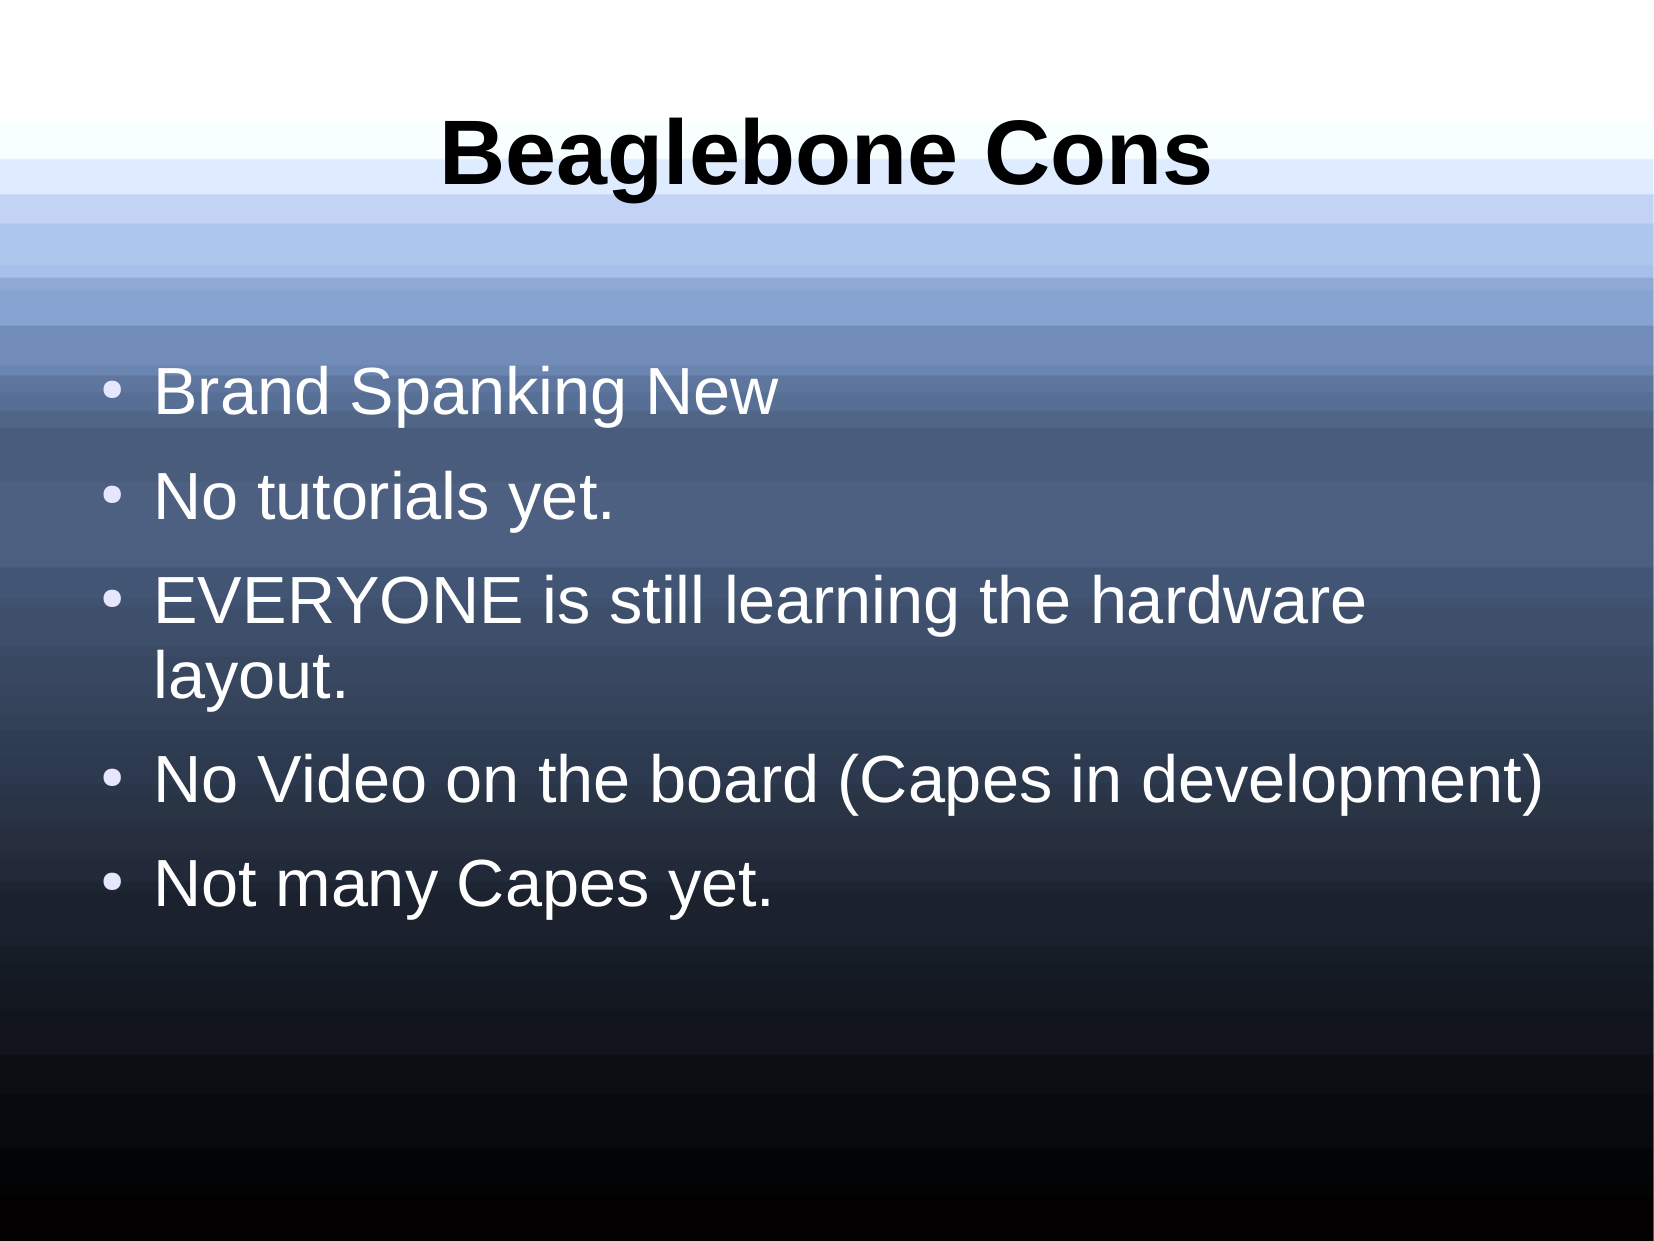

# Beaglebone Cons
Brand Spanking New
No tutorials yet.
EVERYONE is still learning the hardware layout.
No Video on the board (Capes in development)
Not many Capes yet.